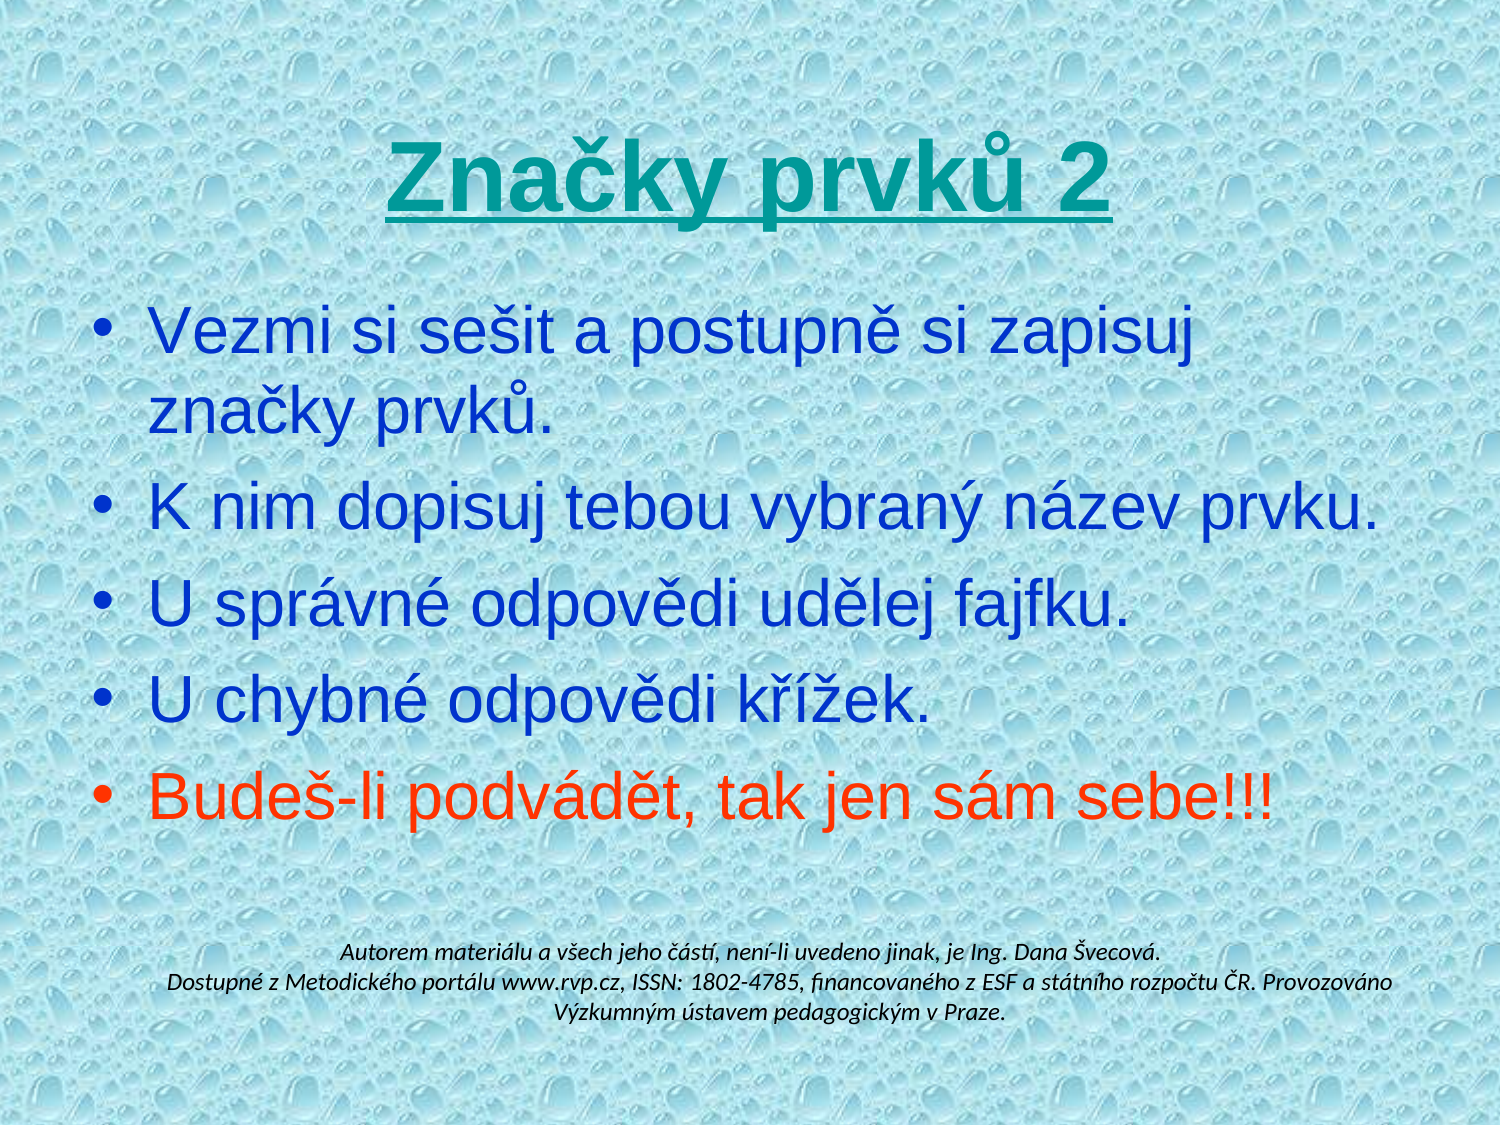

# Značky prvků 2
Vezmi si sešit a postupně si zapisuj značky prvků.
K nim dopisuj tebou vybraný název prvku.
U správné odpovědi udělej fajfku.
U chybné odpovědi křížek.
Budeš-li podvádět, tak jen sám sebe!!!
Autorem materiálu a všech jeho částí, není-li uvedeno jinak, je Ing. Dana Švecová.
Dostupné z Metodického portálu www.rvp.cz, ISSN: 1802-4785, financovaného z ESF a státního rozpočtu ČR. Provozováno Výzkumným ústavem pedagogickým v Praze.